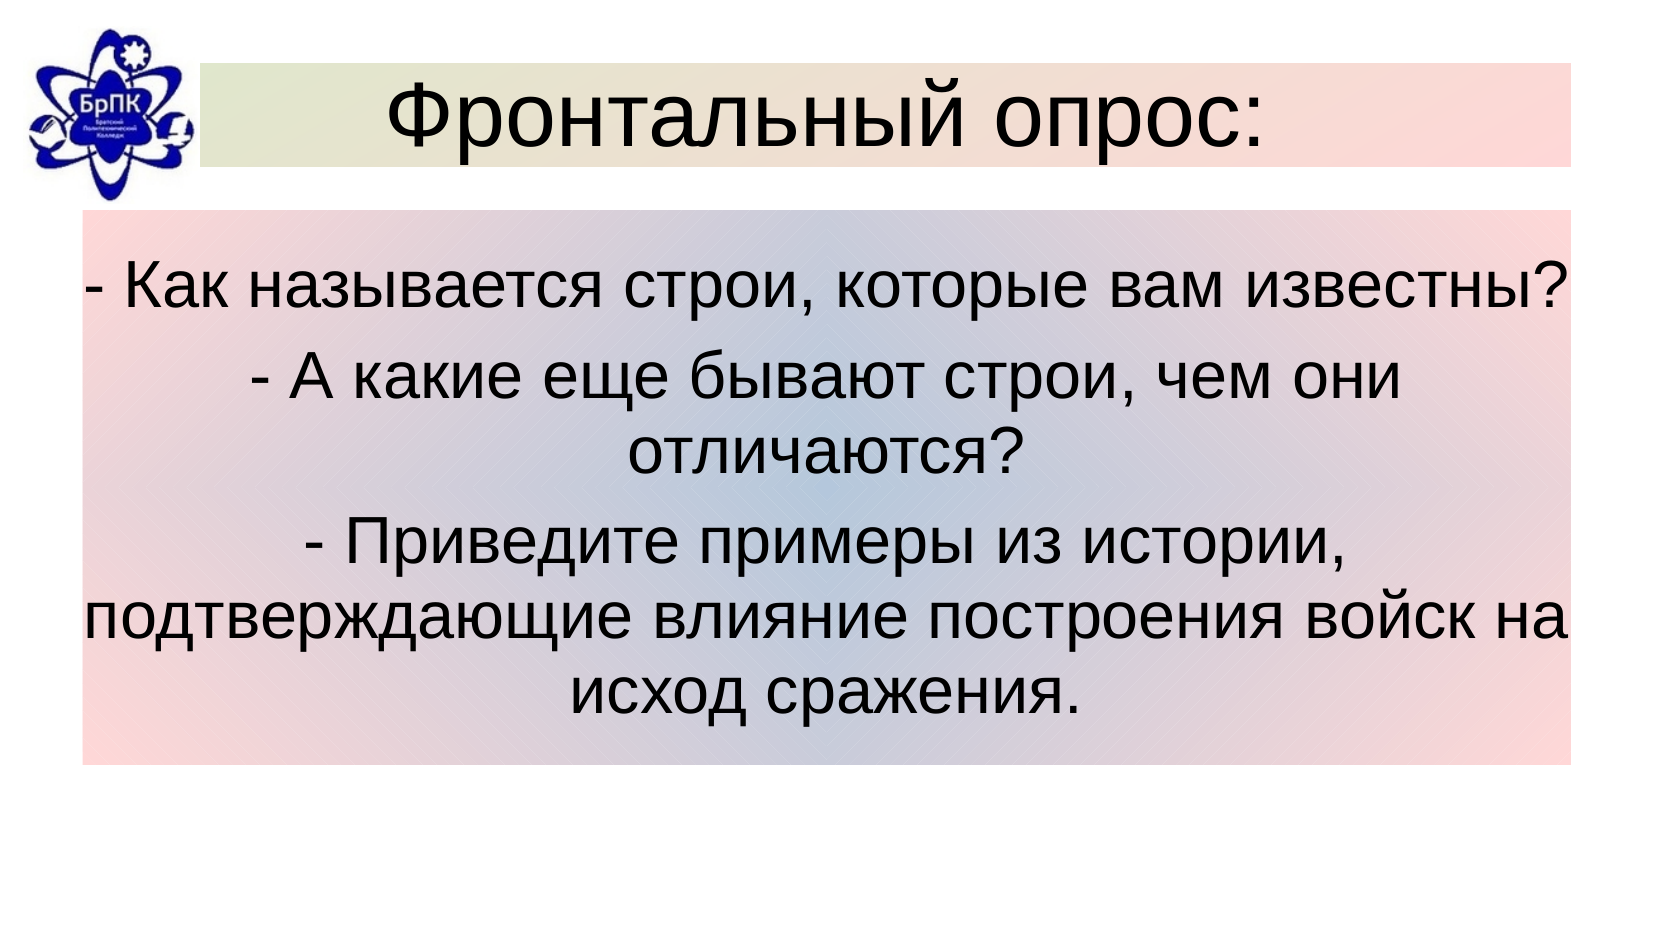

# Фронтальный опрос:
- Как называется строи, которые вам известны?
- А какие еще бывают строи, чем они отличаются?
- Приведите примеры из истории, подтверждающие влияние построения войск на исход сражения.